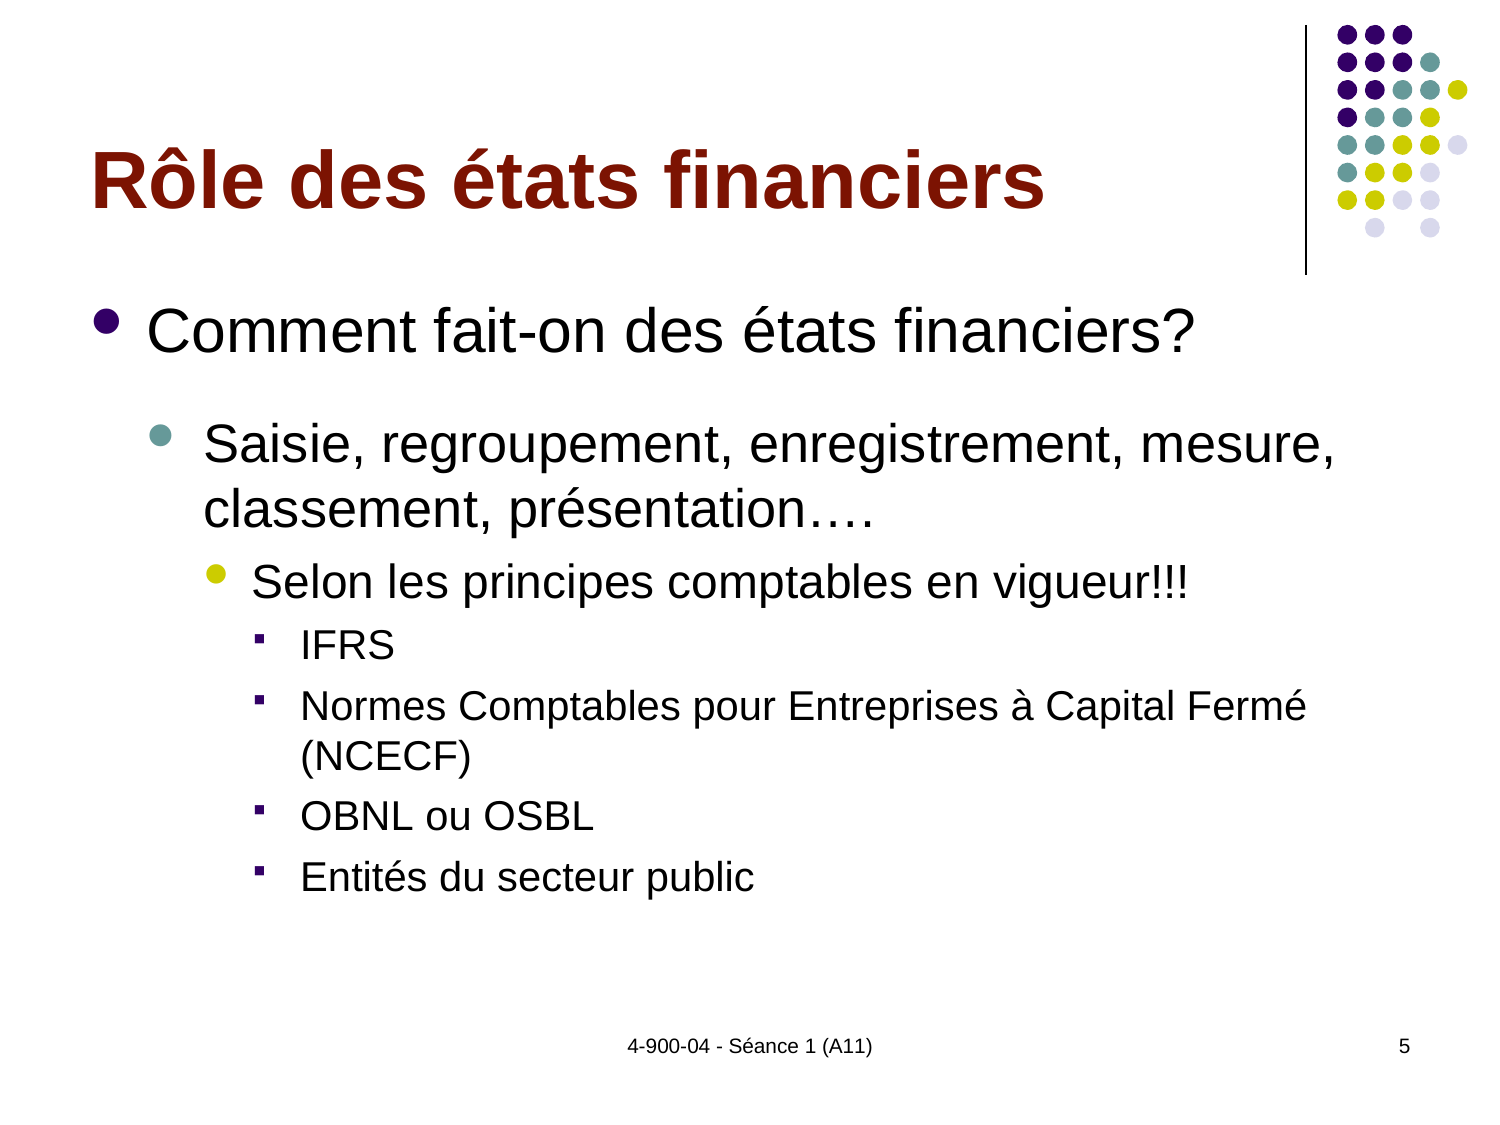

# Rôle des états financiers
Comment fait-on des états financiers?
Saisie, regroupement, enregistrement, mesure, classement, présentation….
Selon les principes comptables en vigueur!!!
IFRS
Normes Comptables pour Entreprises à Capital Fermé (NCECF)
OBNL ou OSBL
Entités du secteur public
4-900-04 - Séance 1 (A11)